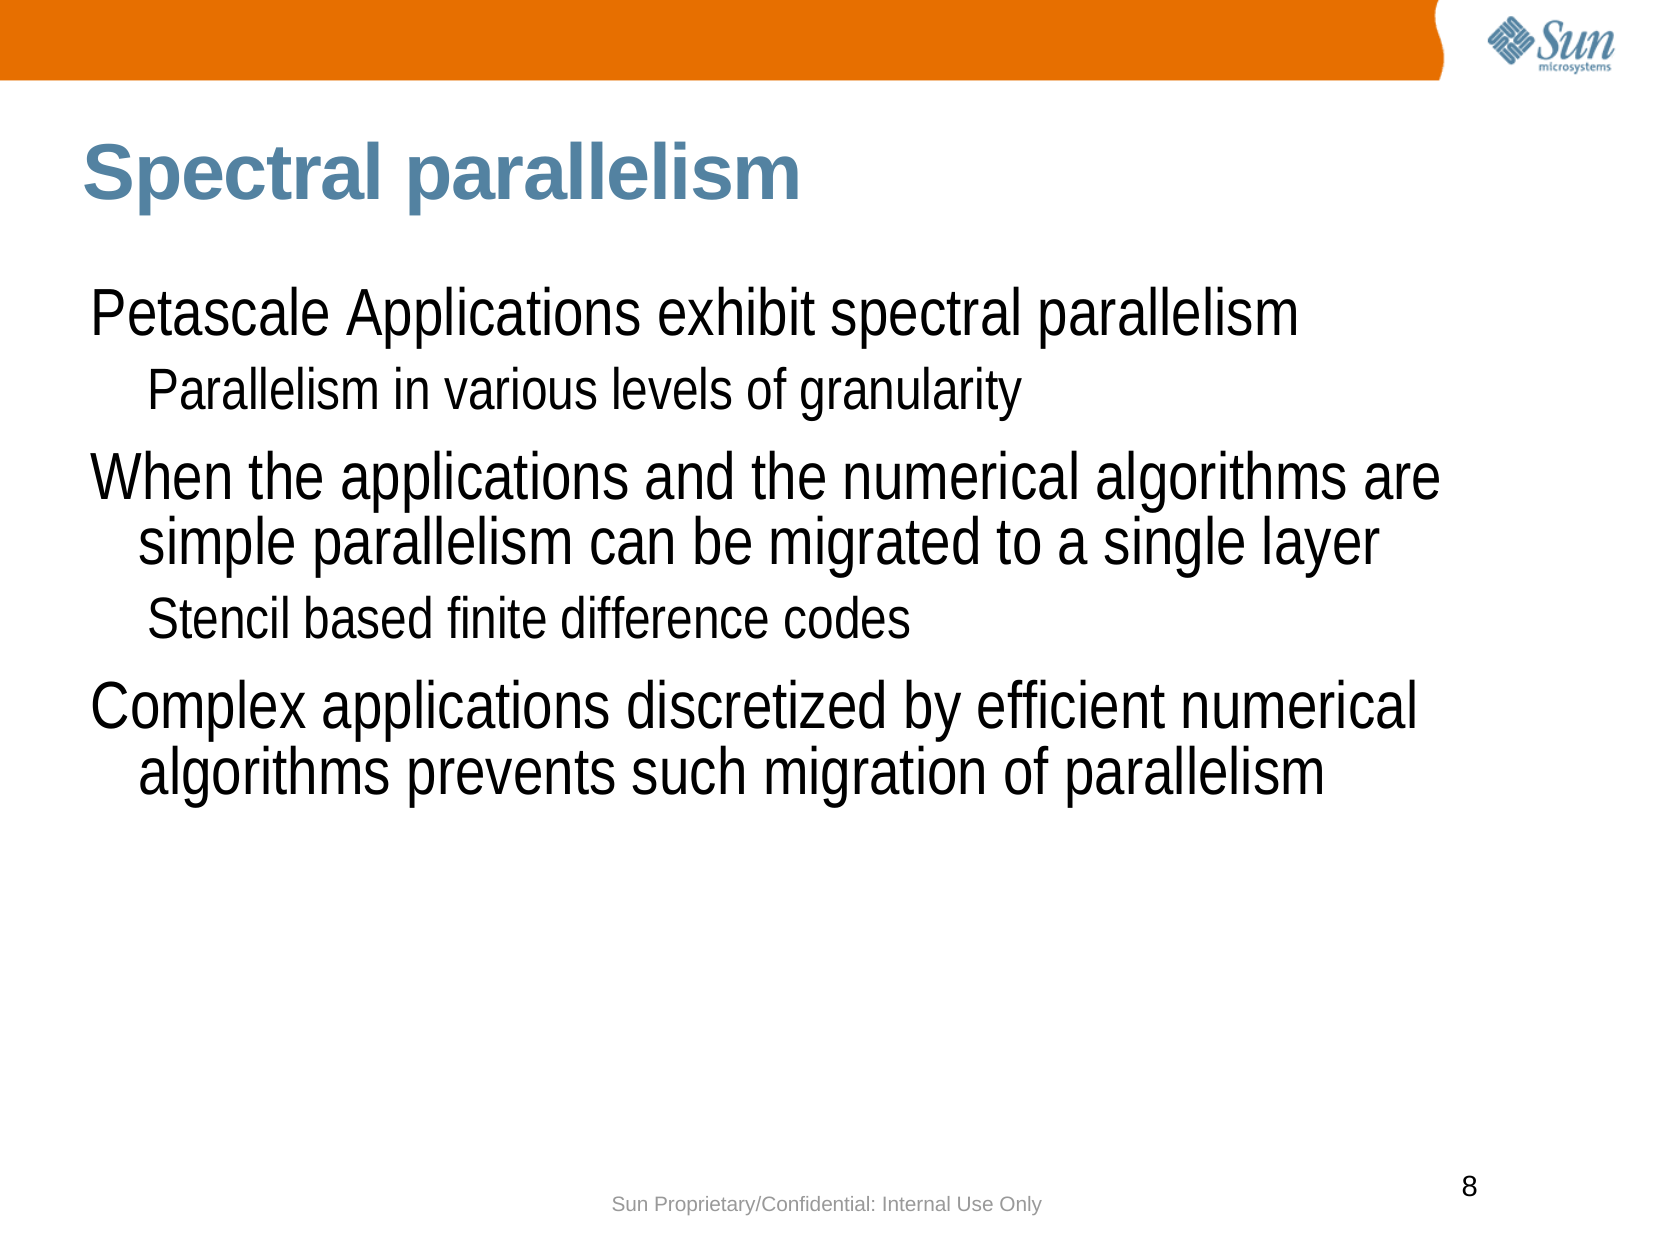

# Spectral parallelism
Petascale Applications exhibit spectral parallelism
Parallelism in various levels of granularity
When the applications and the numerical algorithms are simple parallelism can be migrated to a single layer
Stencil based finite difference codes
Complex applications discretized by efficient numerical algorithms prevents such migration of parallelism